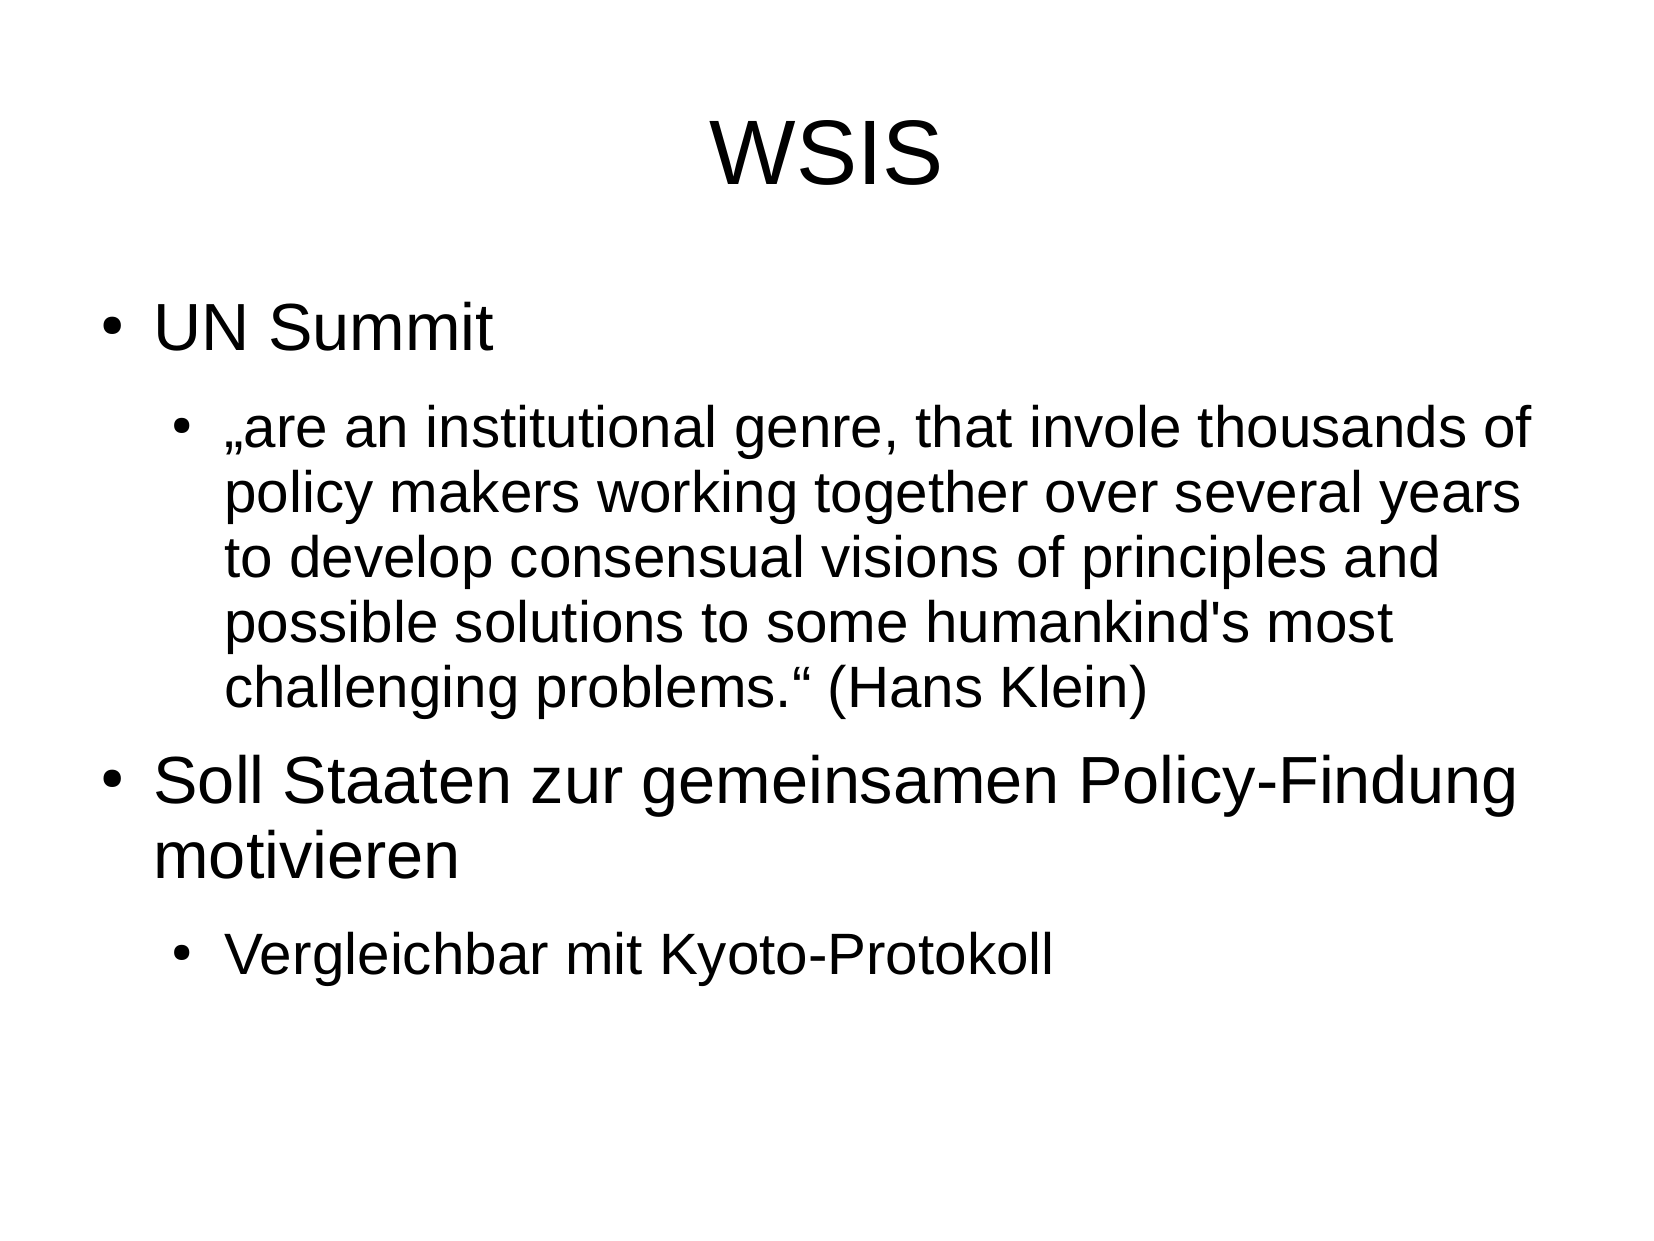

# WSIS
UN Summit
„are an institutional genre, that invole thousands of policy makers working together over several years to develop consensual visions of principles and possible solutions to some humankind's most challenging problems.“ (Hans Klein)
Soll Staaten zur gemeinsamen Policy-Findung motivieren
Vergleichbar mit Kyoto-Protokoll